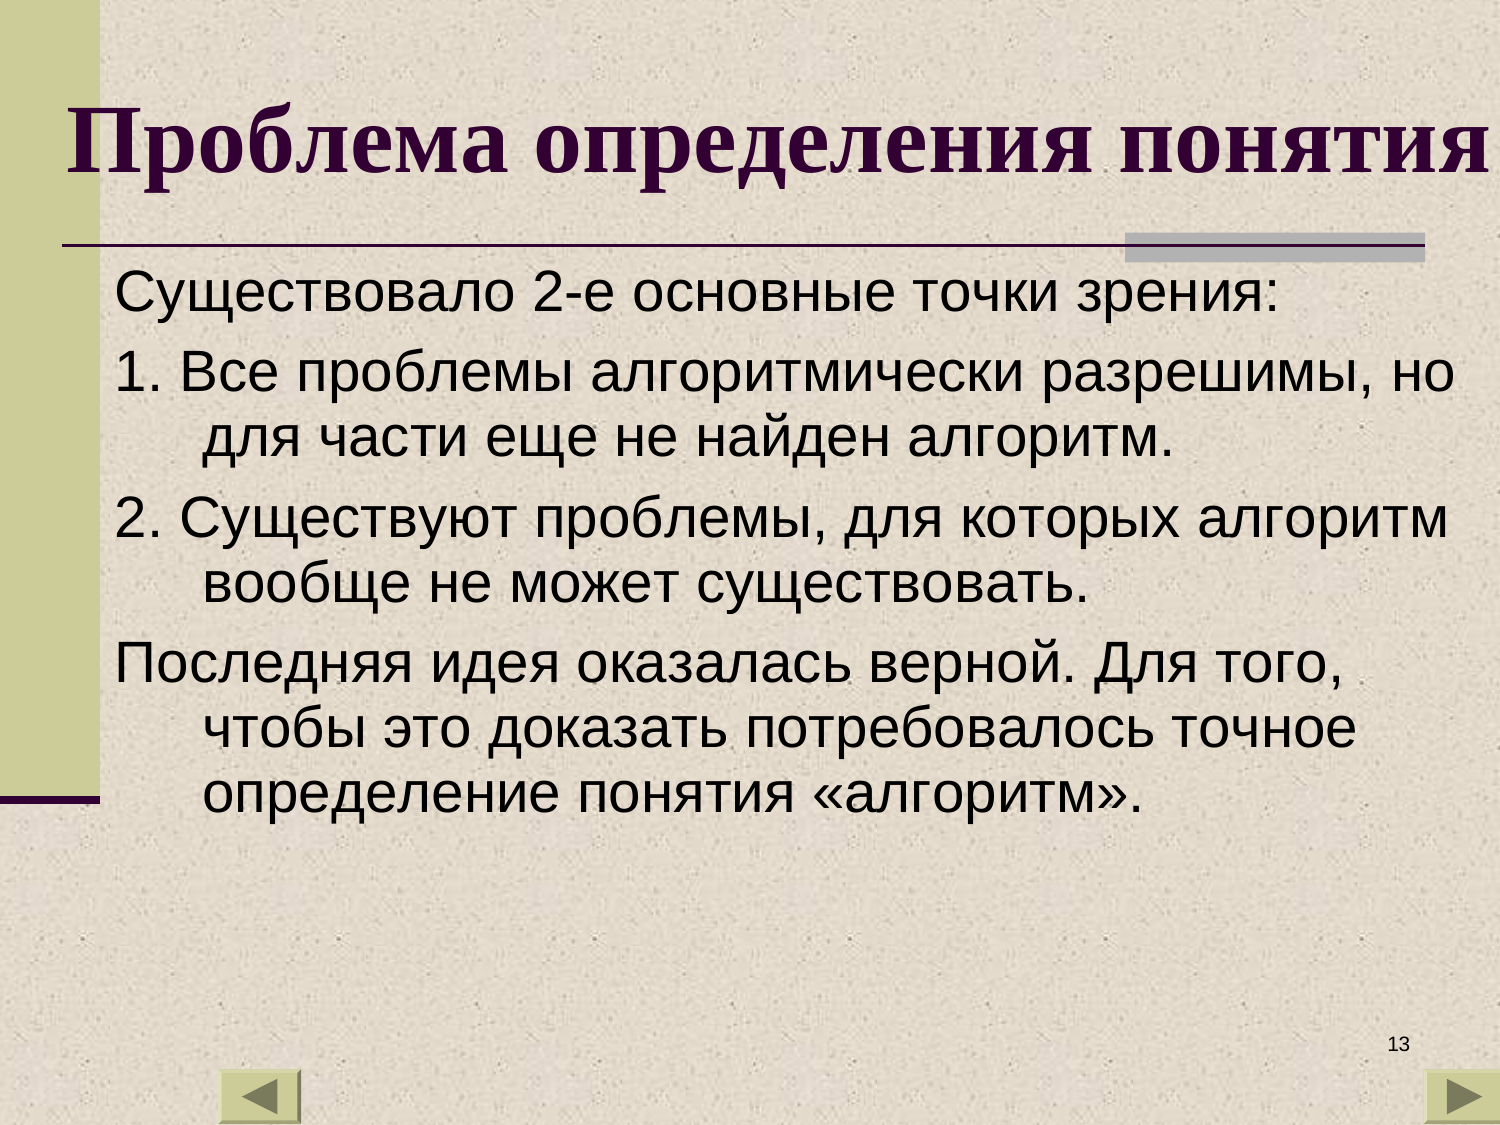

# Проблема определения понятия
Существовало 2-е основные точки зрения:
1. Все проблемы алгоритмически разрешимы, но для части еще не найден алгоритм.
2. Существуют проблемы, для которых алгоритм вообще не может существовать.
Последняя идея оказалась верной. Для того, чтобы это доказать потребовалось точное определение понятия «алгоритм».
13